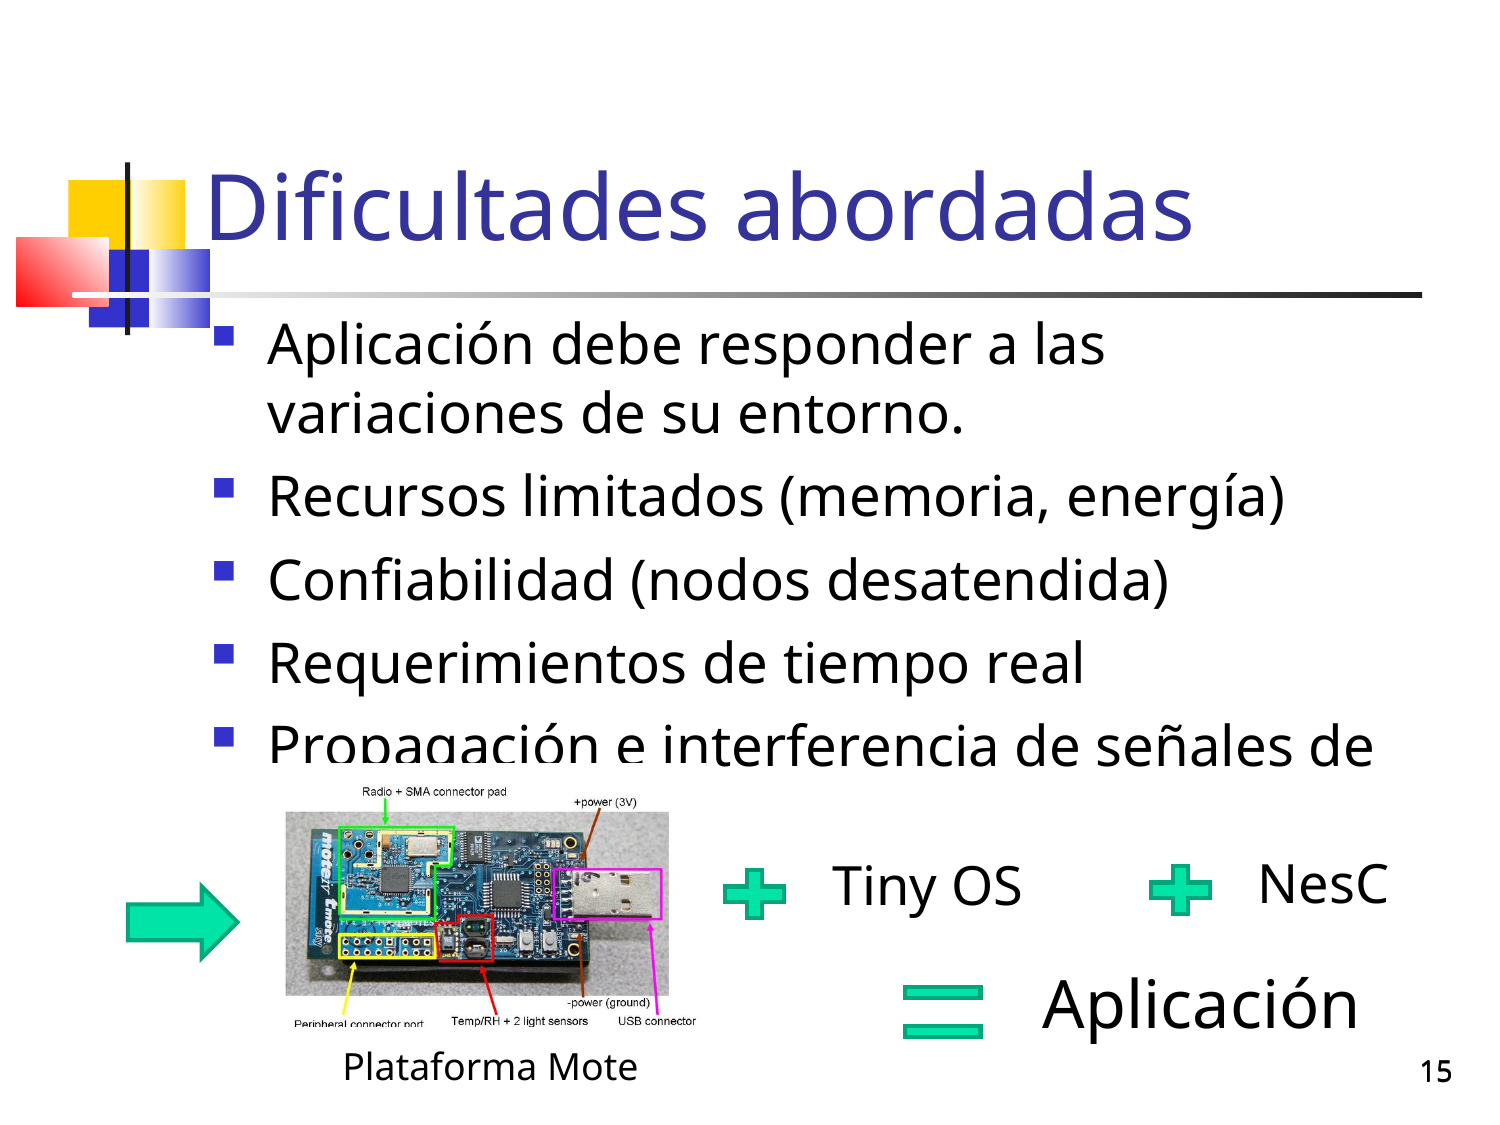

# Dificultades abordadas
Aplicación debe responder a las variaciones de su entorno.
Recursos limitados (memoria, energía)
Confiabilidad (nodos desatendida)
Requerimientos de tiempo real
Propagación e interferencia de señales de RF
NesC
Tiny OS
Aplicación
15
Plataforma Mote